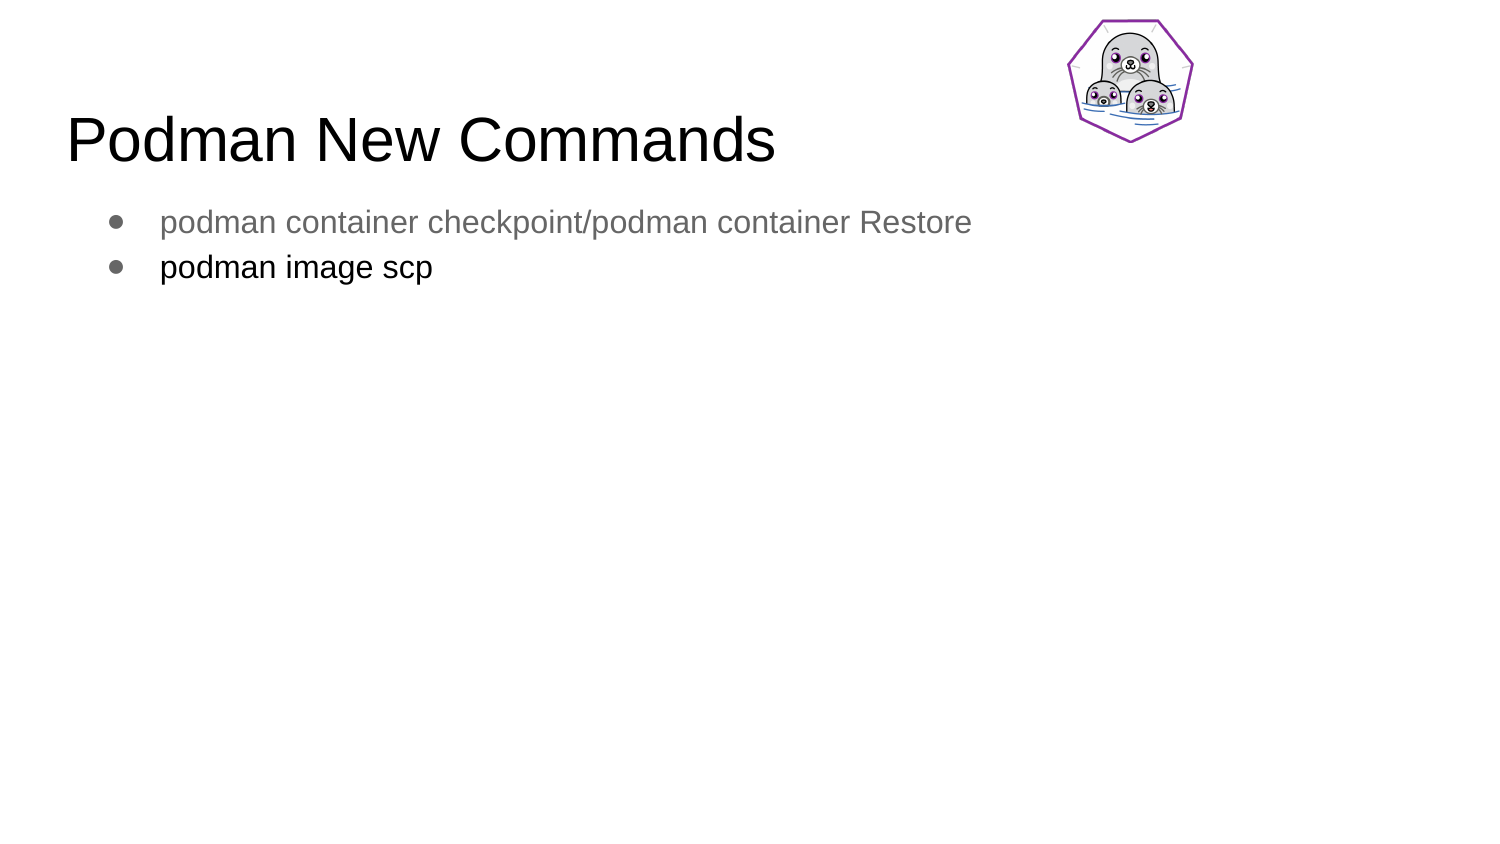

# Podman New Commands
podman container checkpoint/podman container Restore
podman image scp